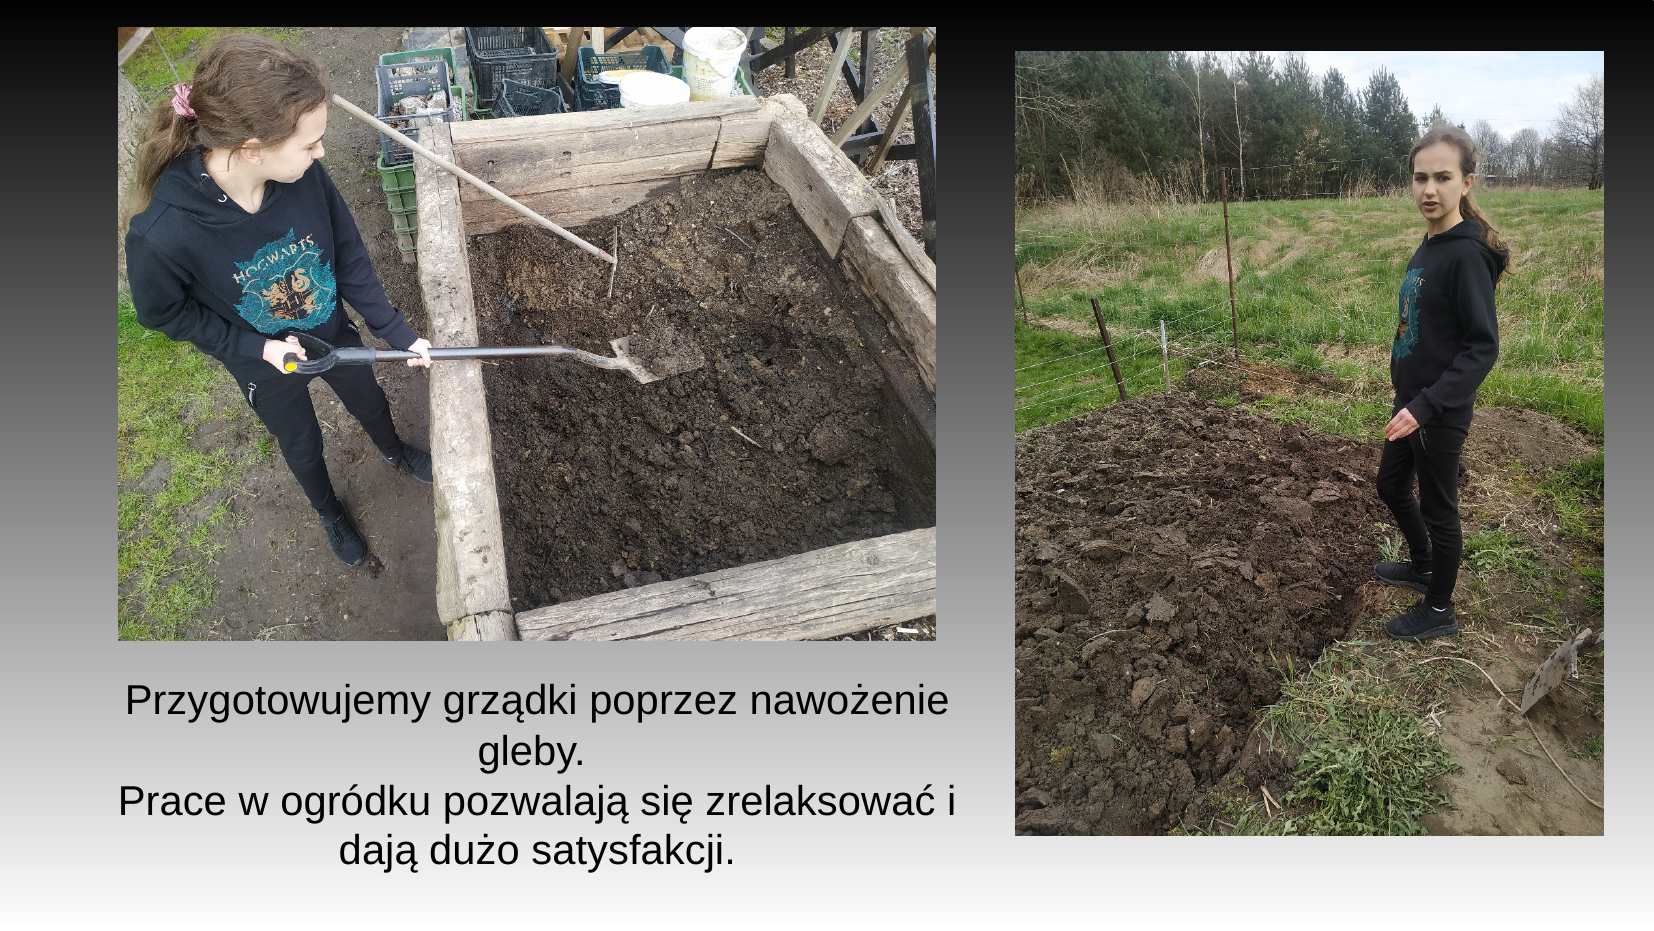

Przygotowujemy grządki poprzez nawożenie gleby.
Prace w ogródku pozwalają się zrelaksować i dają dużo satysfakcji.